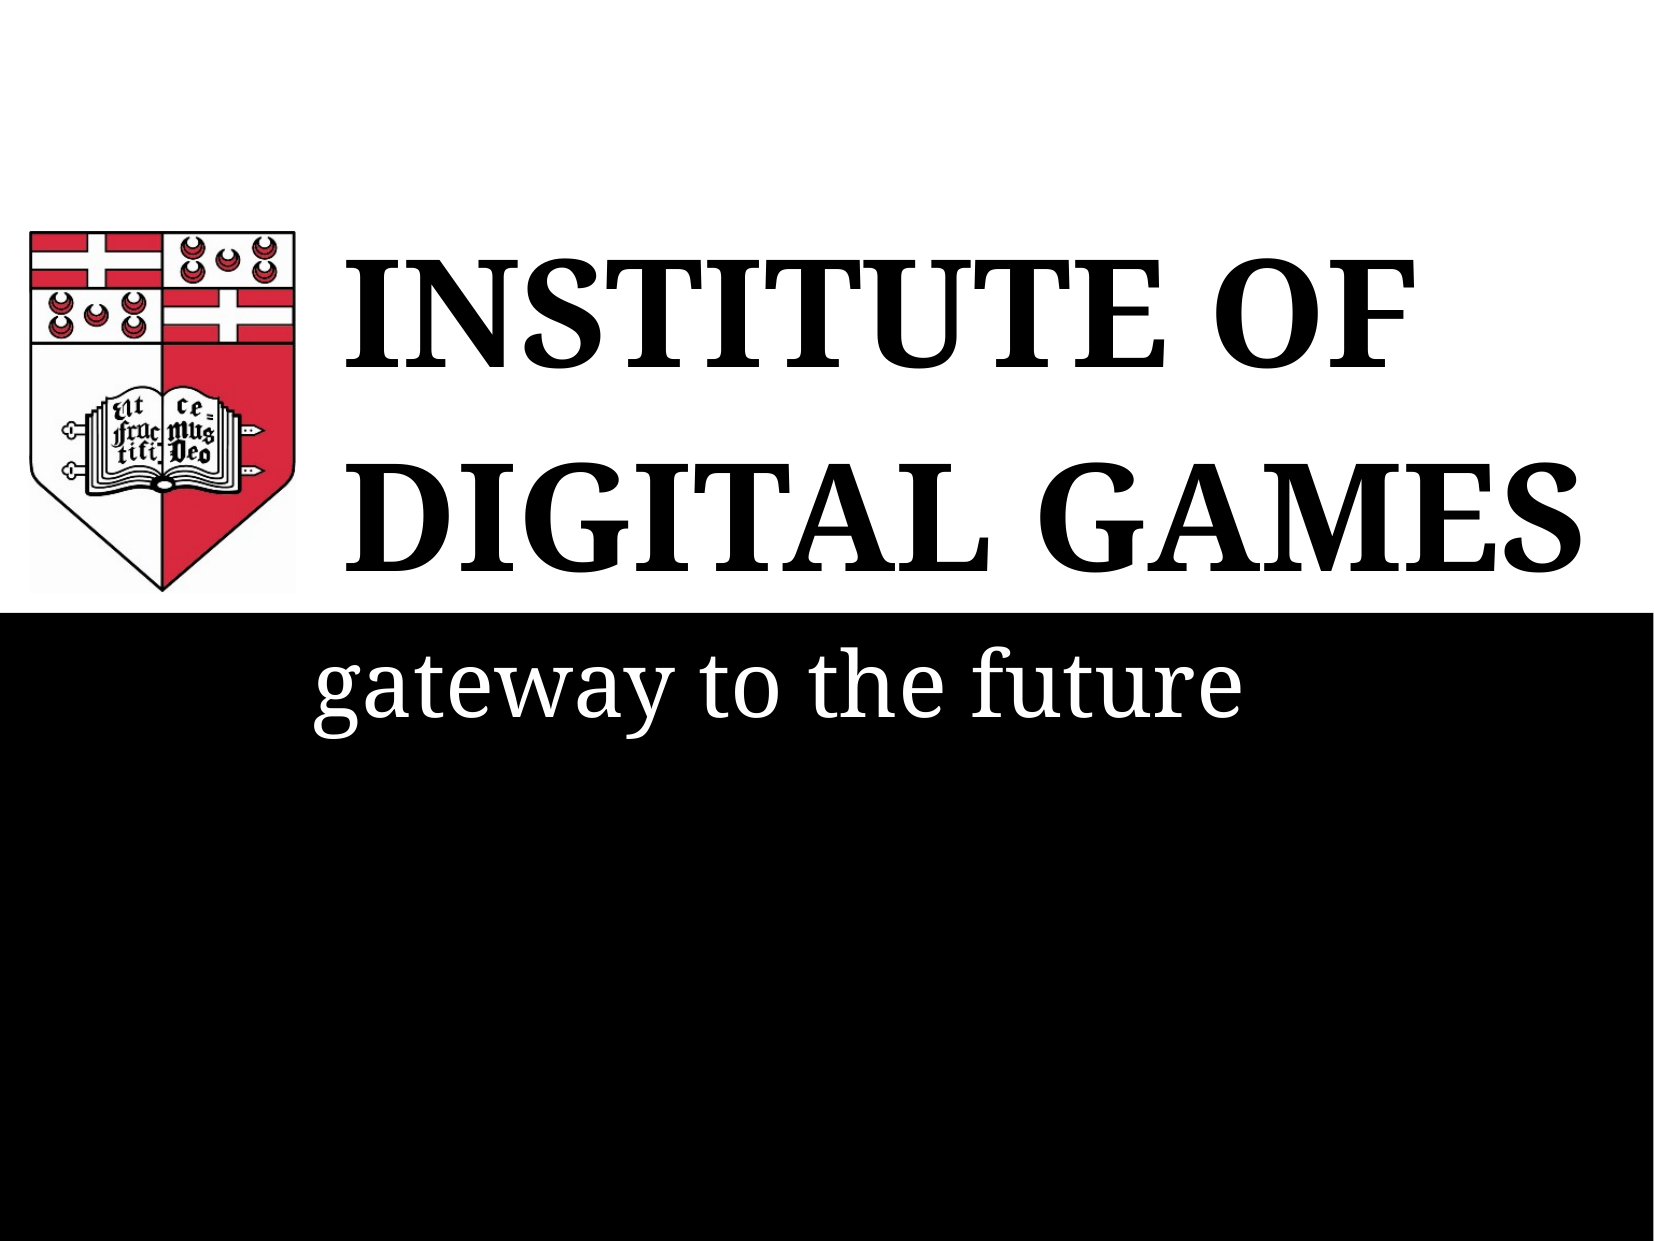

INSTITUTE OF
DIGITAL GAMES
# gateway to the future